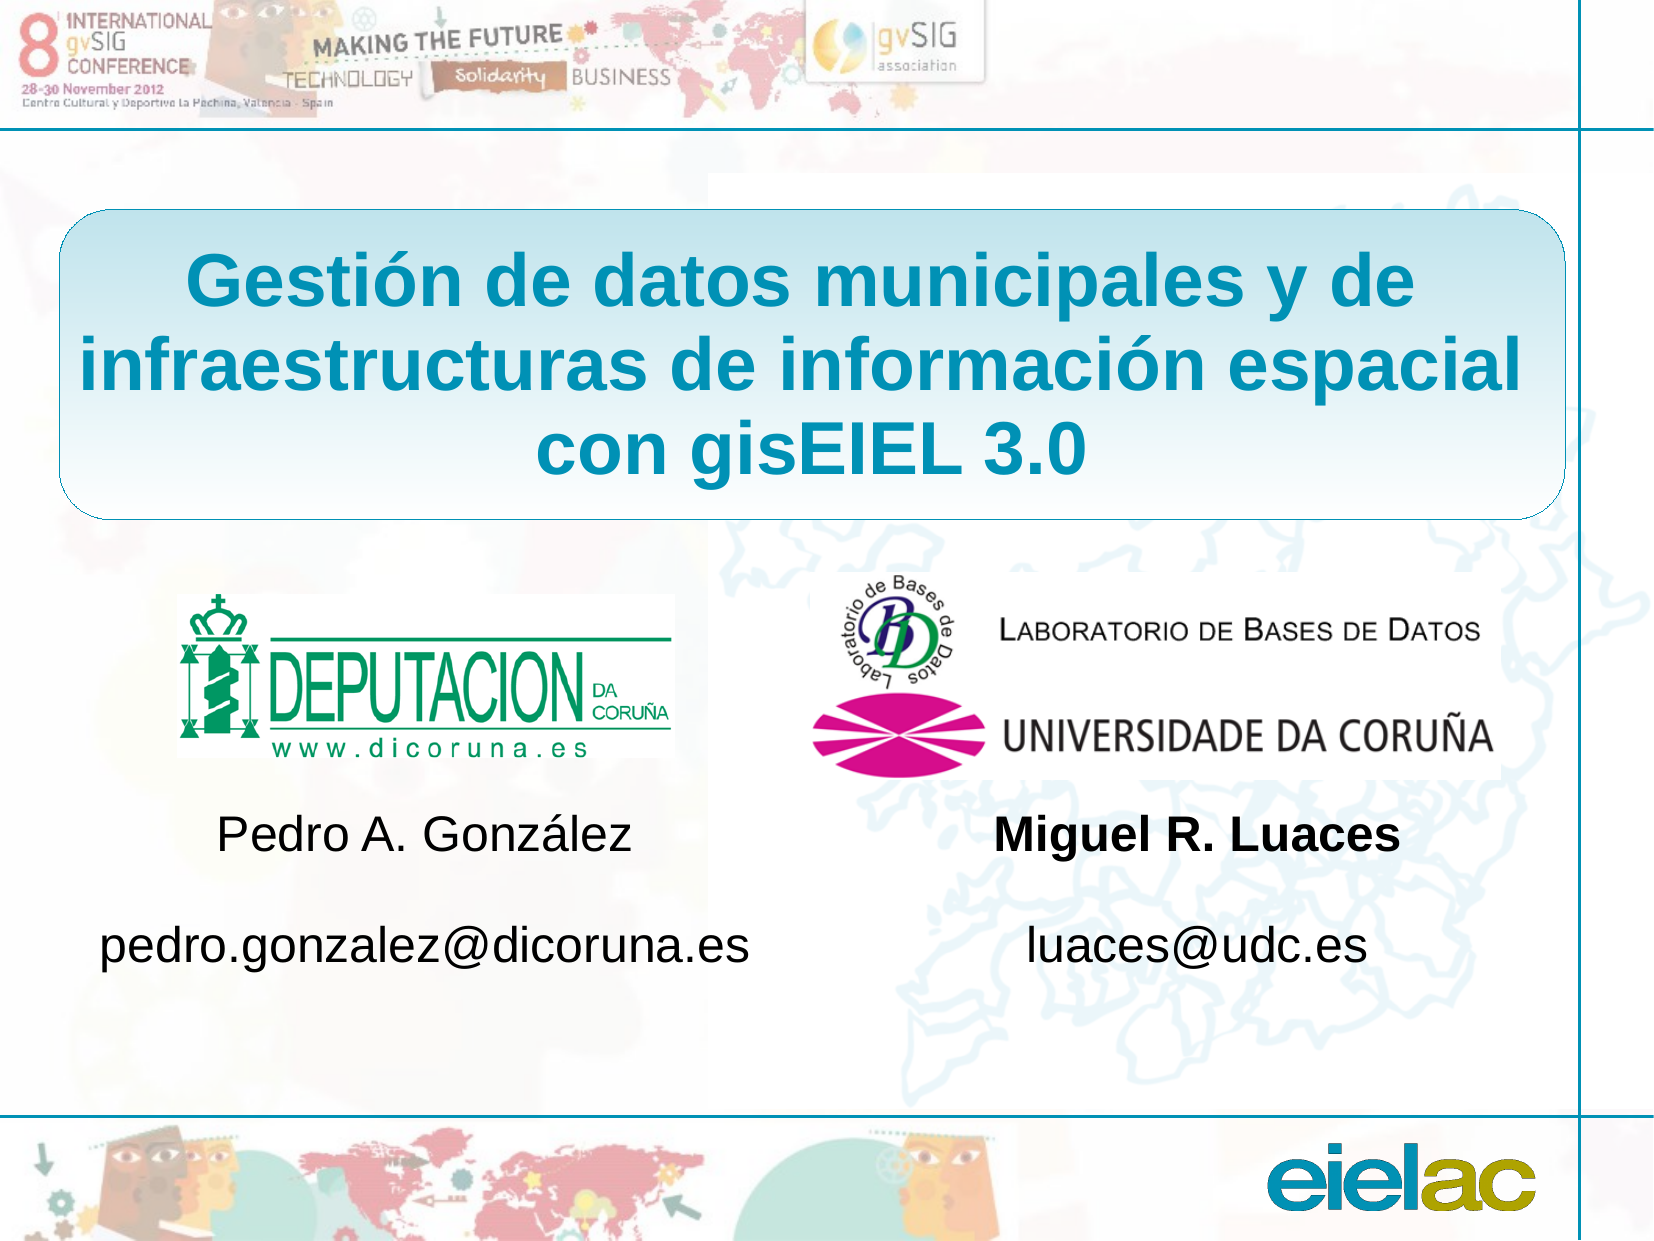

Gestión de datos municipales y de
infraestructuras de información espacial
con gisEIEL 3.0
Pedro A. González
pedro.gonzalez@dicoruna.es
Miguel R. Luaces
luaces@udc.es